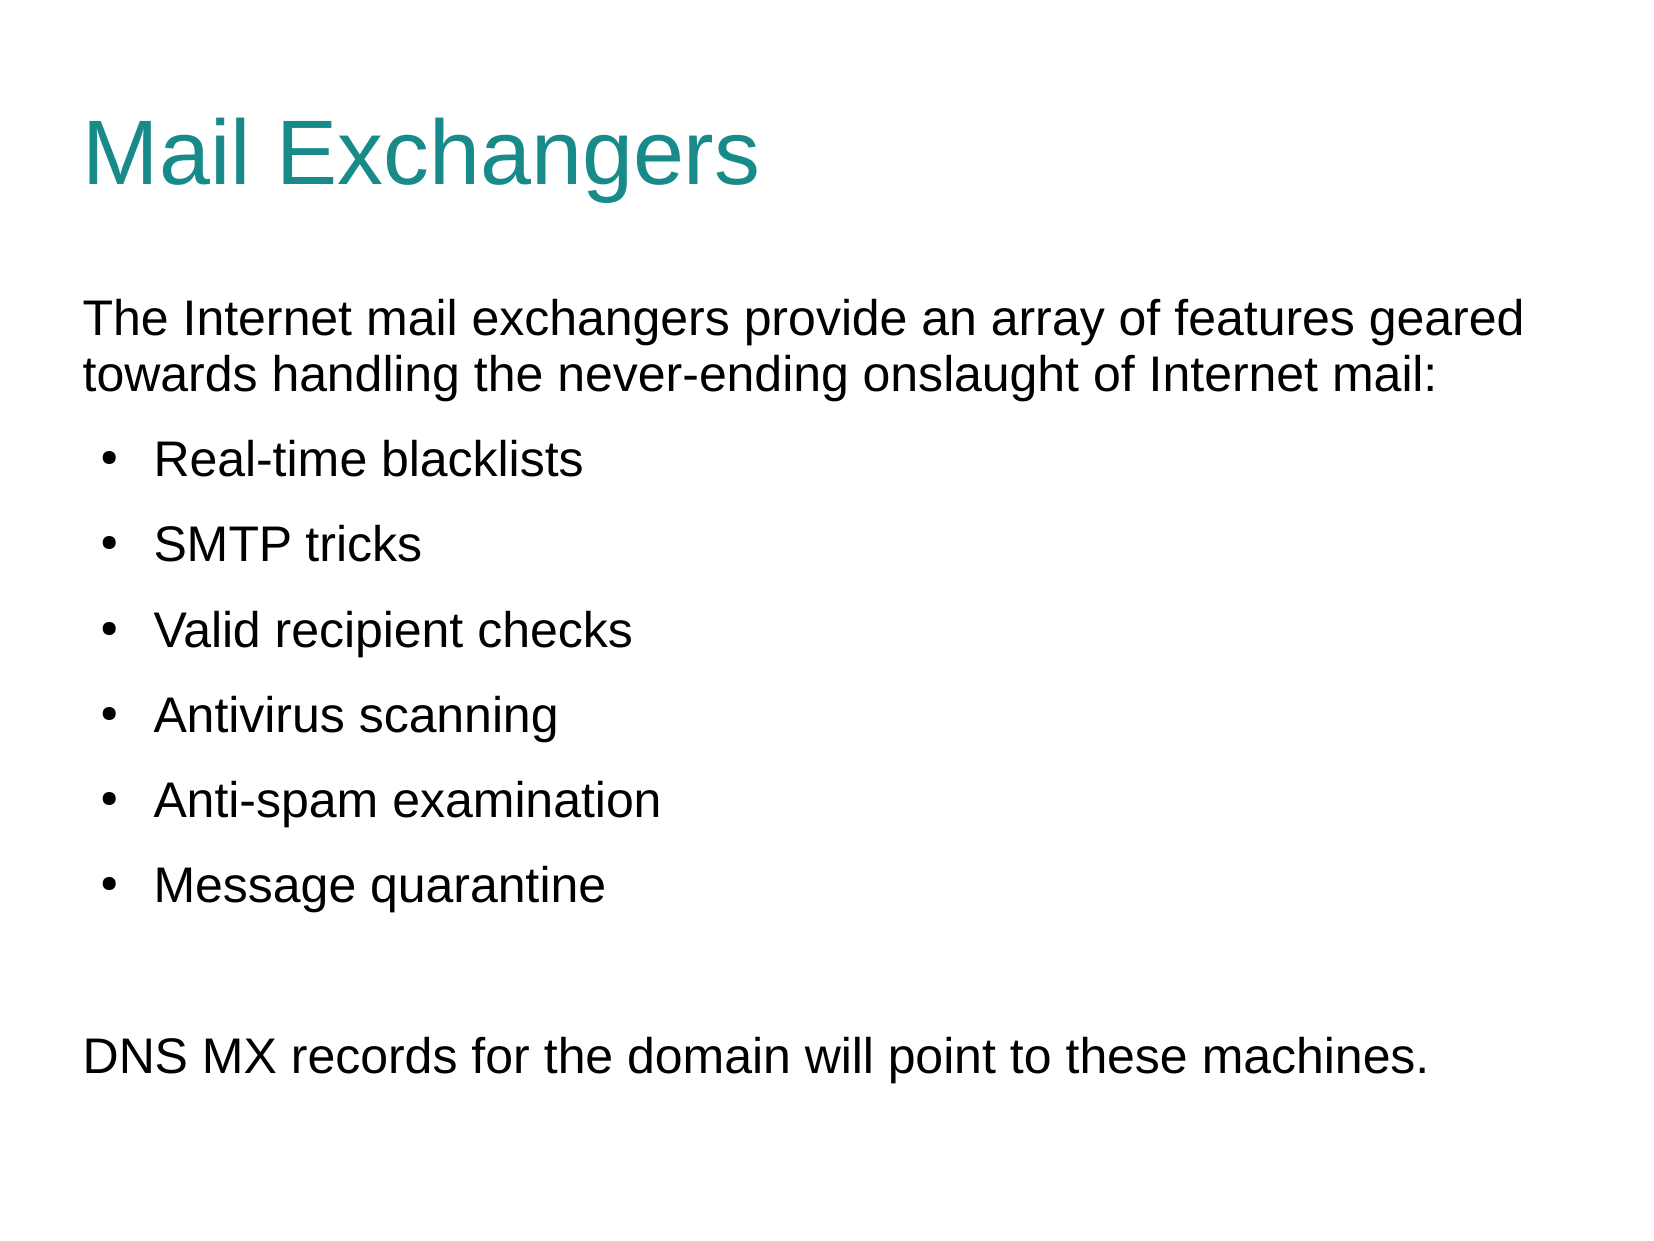

# Mail Exchangers
The Internet mail exchangers provide an array of features geared towards handling the never-ending onslaught of Internet mail:
Real-time blacklists
SMTP tricks
Valid recipient checks
Antivirus scanning
Anti-spam examination
Message quarantine
DNS MX records for the domain will point to these machines.